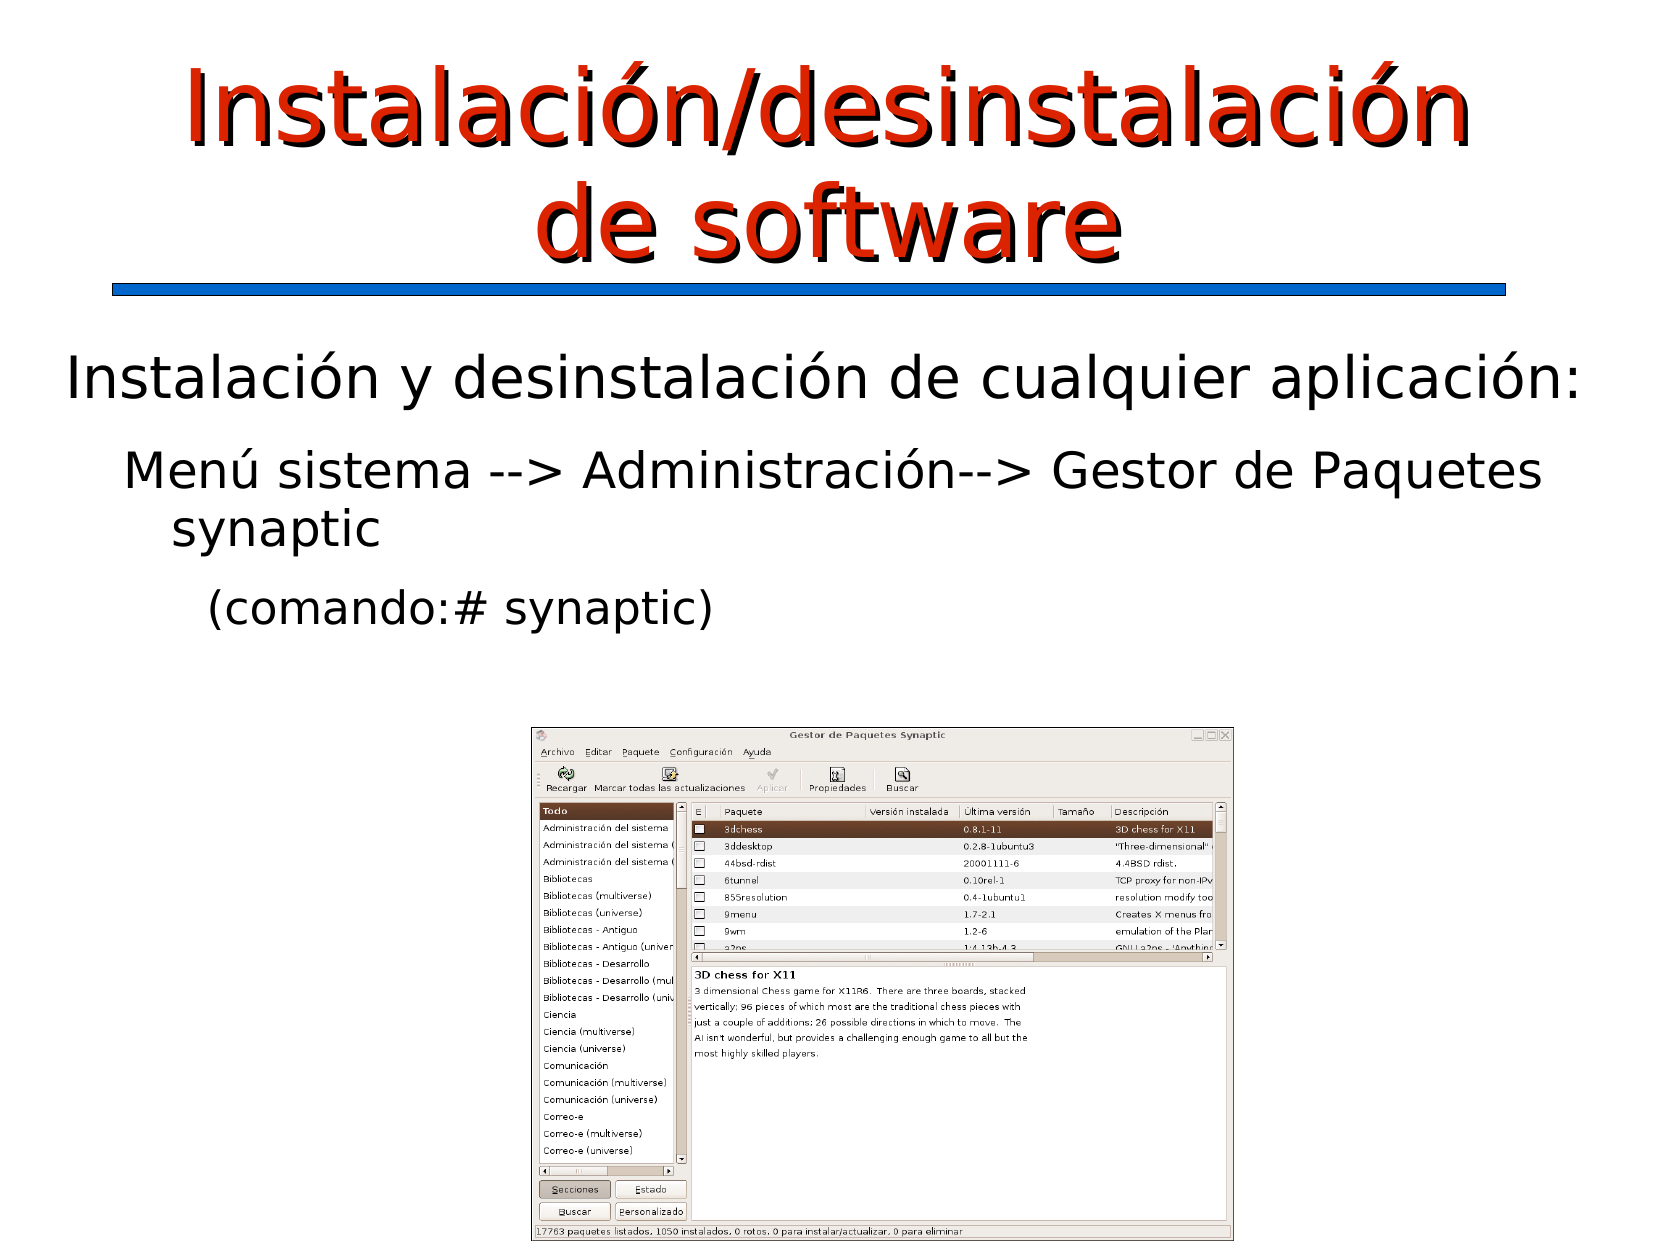

# Instalación/desinstalación de software
 Instalación y desinstalación de cualquier aplicación:
Menú sistema --> Administración--> Gestor de Paquetes synaptic
(comando:# synaptic)